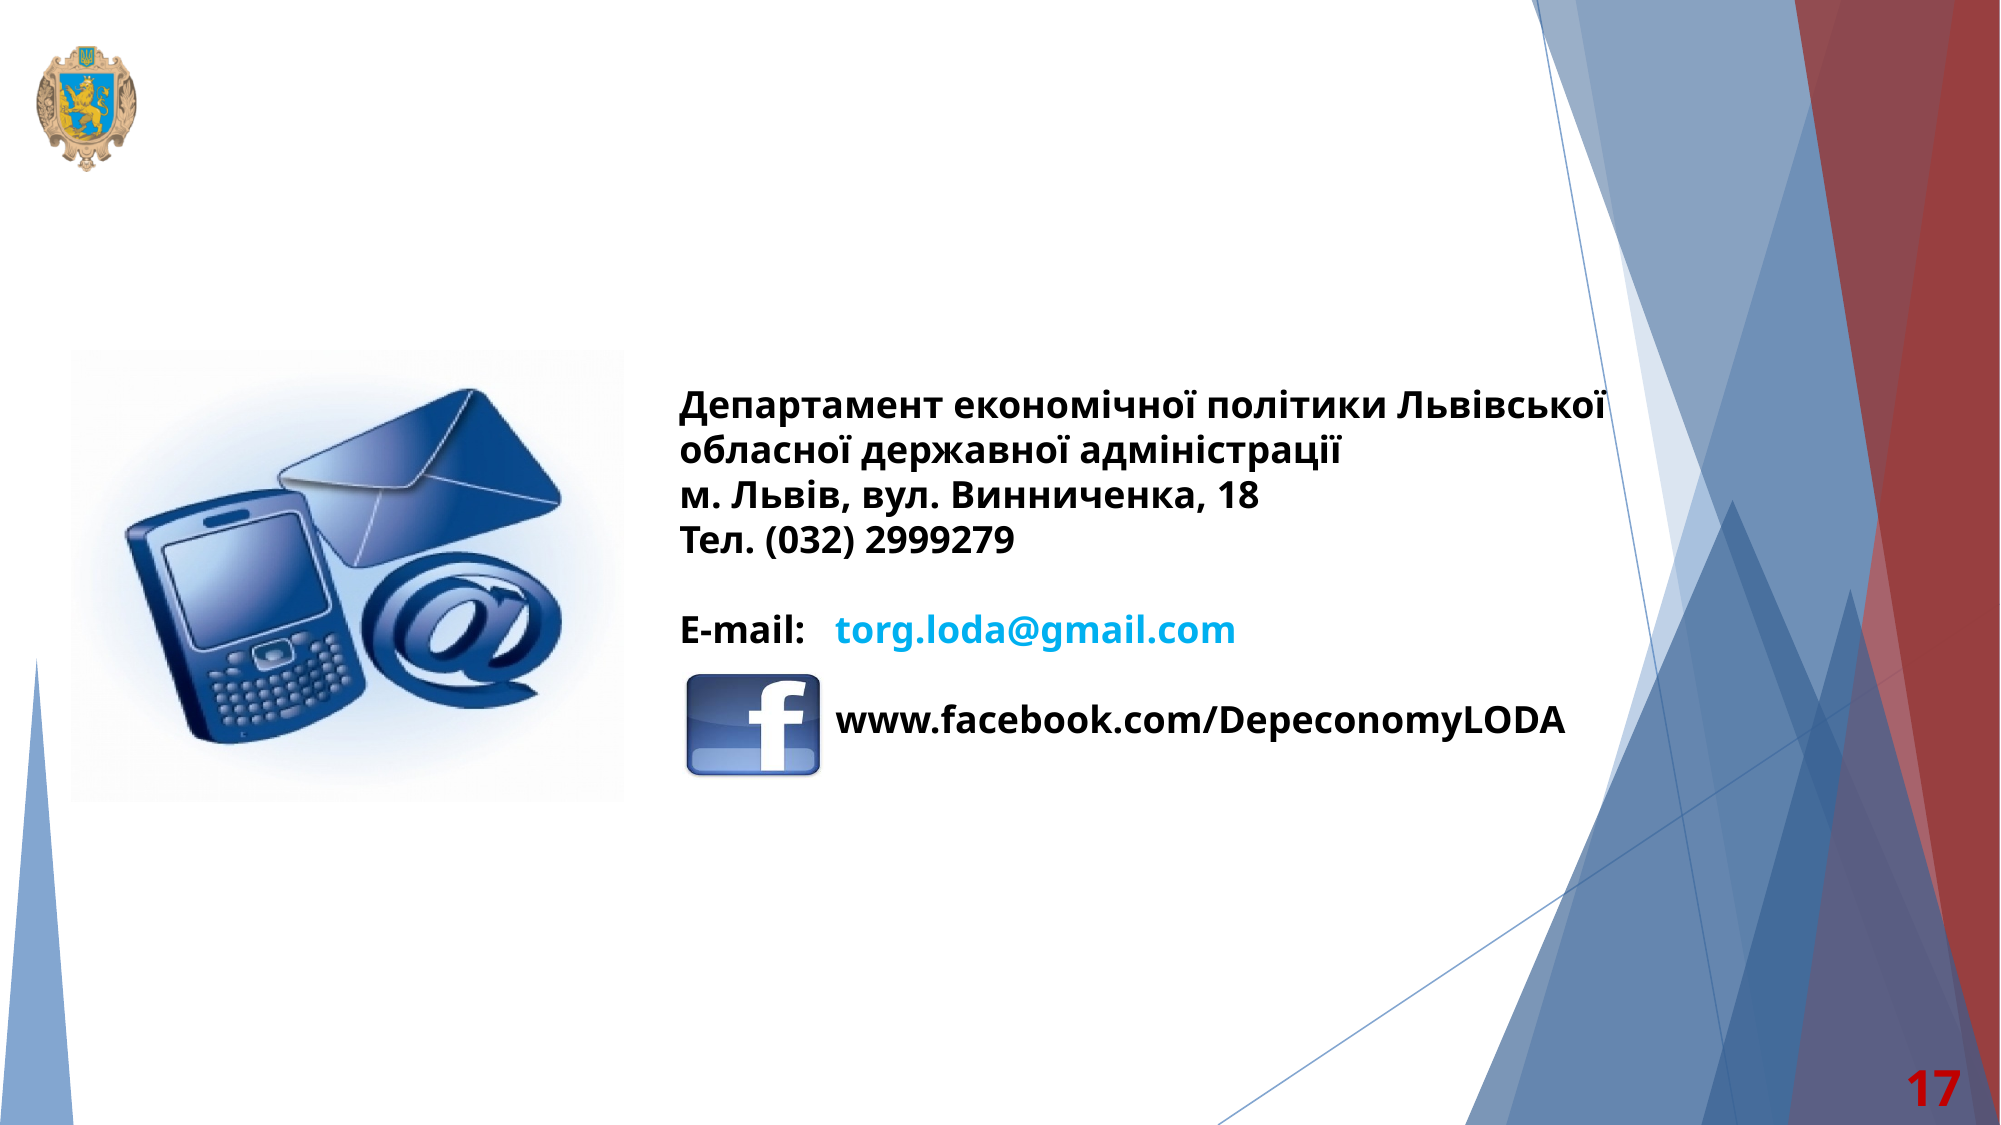

Департамент економічної політики Львівської обласної державної адміністрації
м. Львів, вул. Винниченка, 18
Тел. (032) 2999279
E-mail: torg.loda@gmail.com
 www.facebook.com/DepeconomyLODA
17